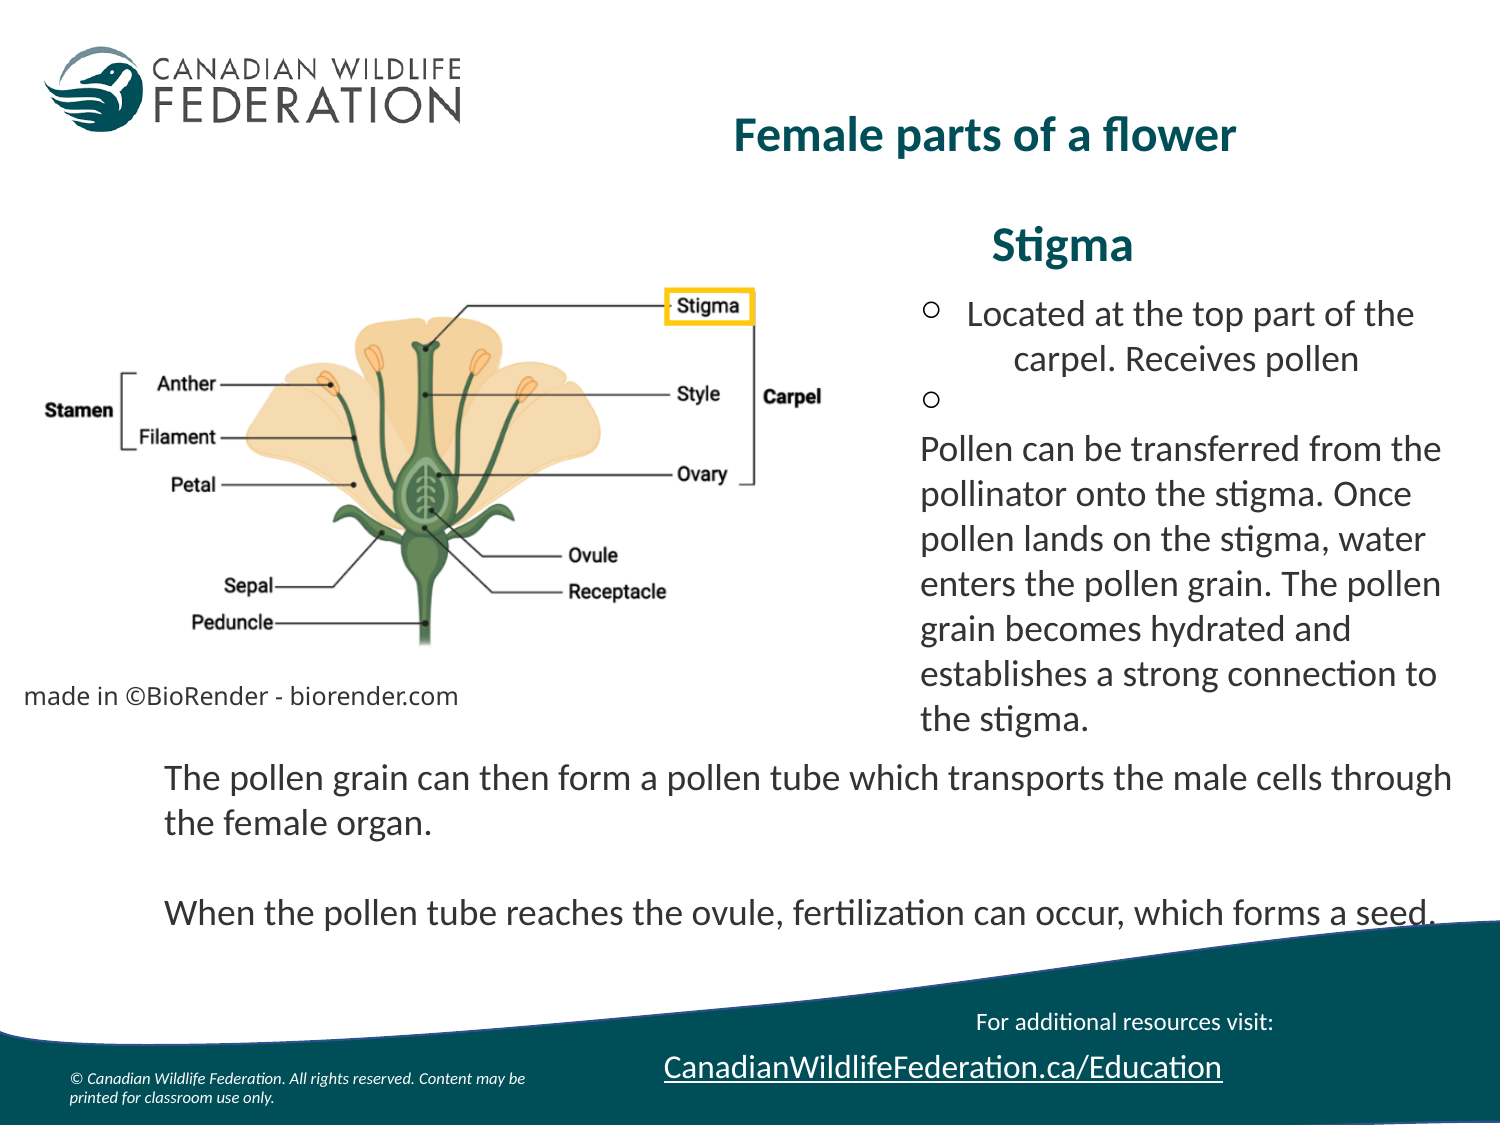

Female parts of a flower
Stigma
Located at the top part of the carpel. Receives pollen
Pollen can be transferred from the pollinator onto the stigma. Once pollen lands on the stigma, water enters the pollen grain. The pollen grain becomes hydrated and establishes a strong connection to the stigma.
made in ©BioRender - biorender.com
The pollen grain can then form a pollen tube which transports the male cells through the female organ.
When the pollen tube reaches the ovule, fertilization can occur, which forms a seed.
For additional resources visit:
CanadianWildlifeFederation.ca/Education
© Canadian Wildlife Federation. All rights reserved. Content may be printed for classroom use only.